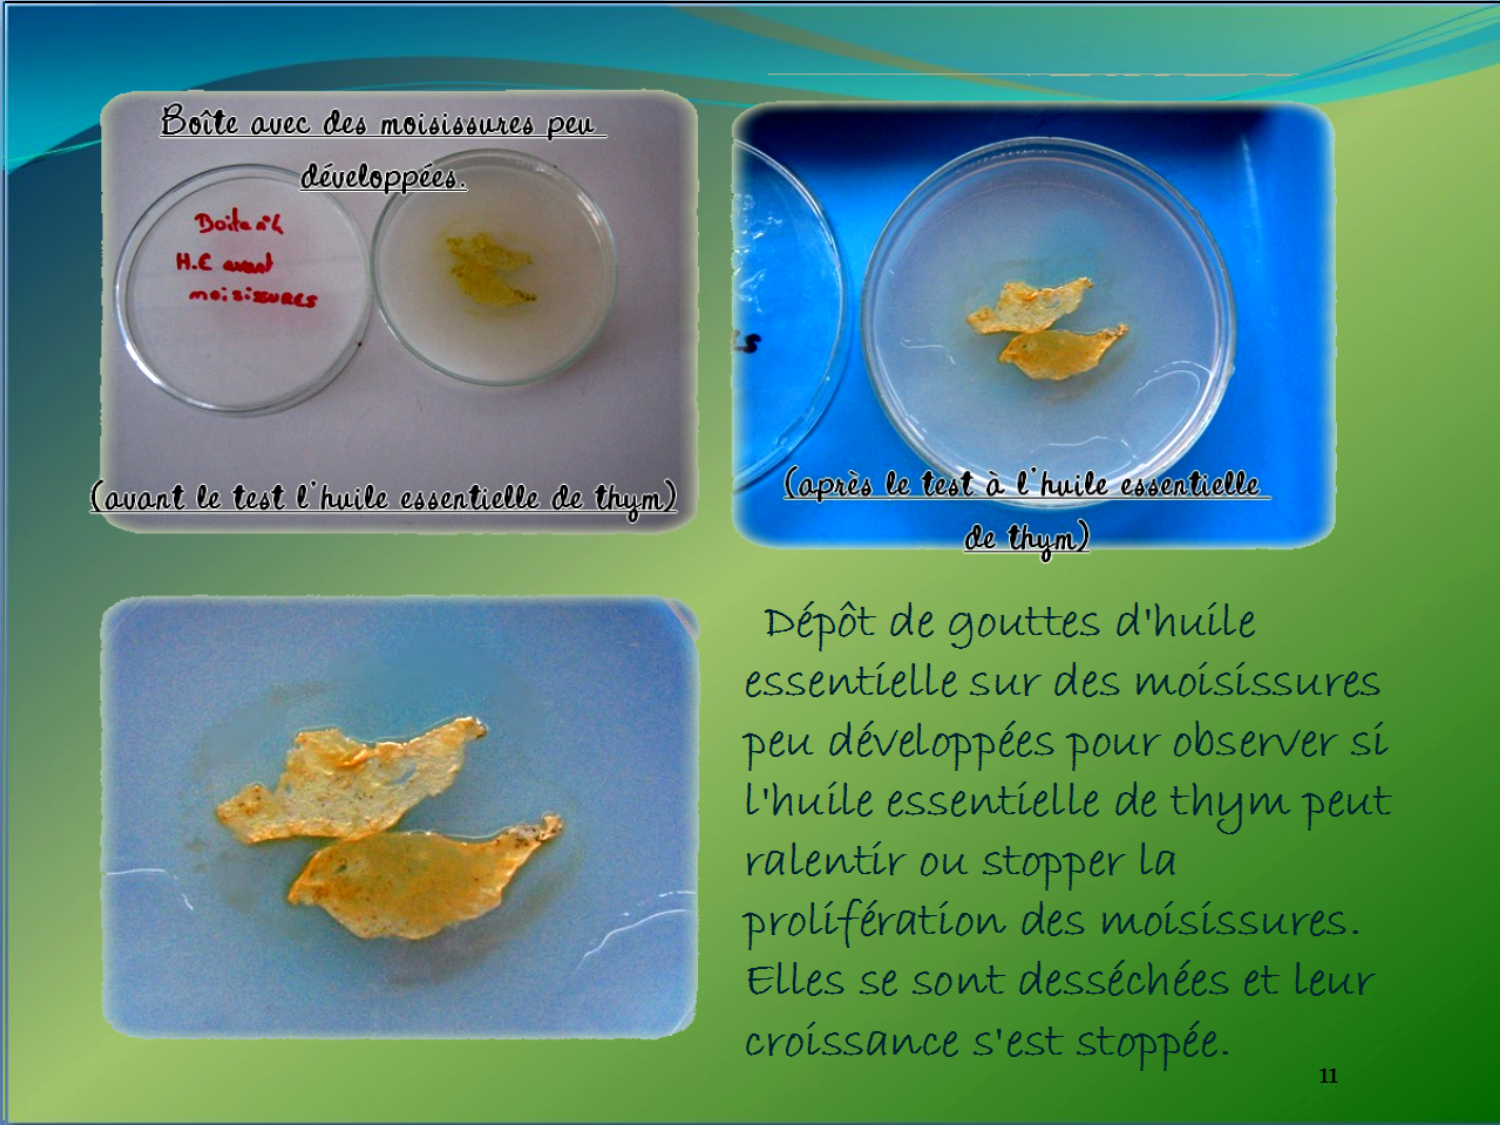

Dépôt de gouttes d'huile essentielle sur des moisissures peu développées pour observer si l'huile essentielle de thym peut ralentir ou stopper la prolifération des moisissures. Elles se sont desséchées et leur croissance s'est stoppée.
11